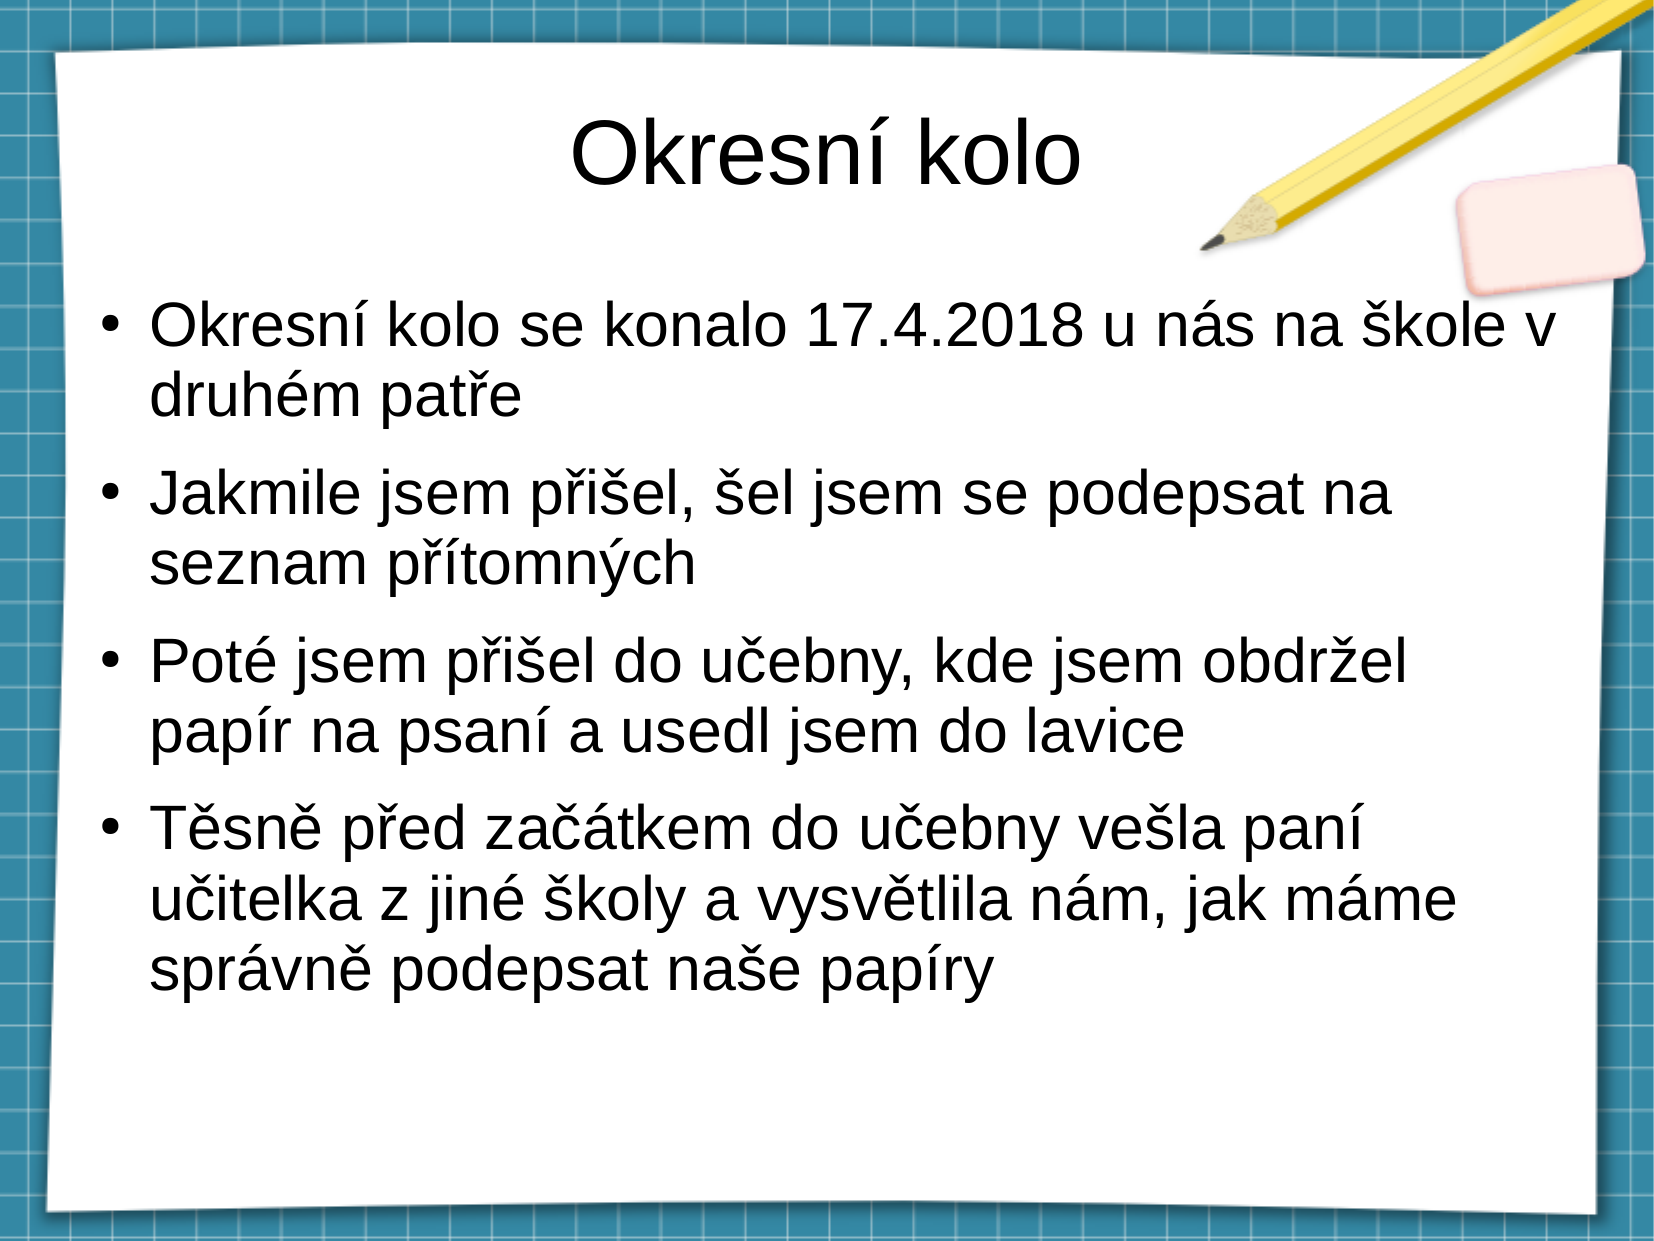

# Okresní kolo
Okresní kolo se konalo 17.4.2018 u nás na škole v druhém patře
Jakmile jsem přišel, šel jsem se podepsat na seznam přítomných
Poté jsem přišel do učebny, kde jsem obdržel papír na psaní a usedl jsem do lavice
Těsně před začátkem do učebny vešla paní učitelka z jiné školy a vysvětlila nám, jak máme správně podepsat naše papíry